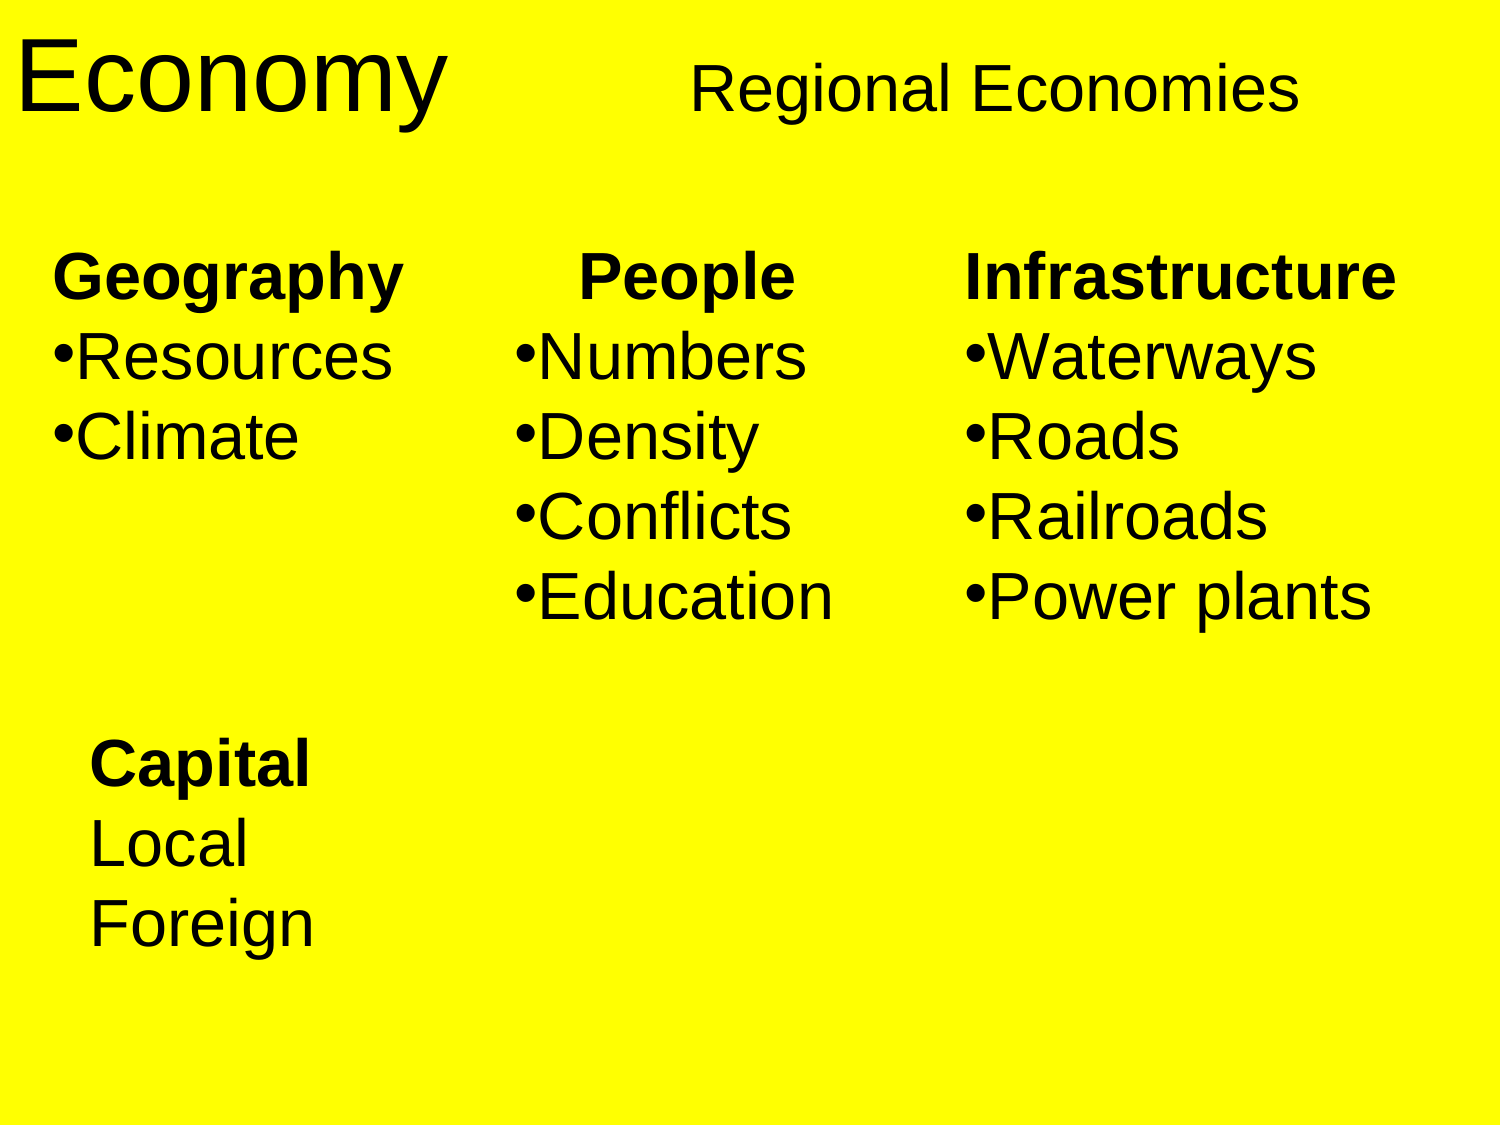

Economy
Regional Economies
Geography
Resources
Climate
People
Numbers
Density
Conflicts
Education
Infrastructure
Waterways
Roads
Railroads
Power plants
Capital
Local
Foreign